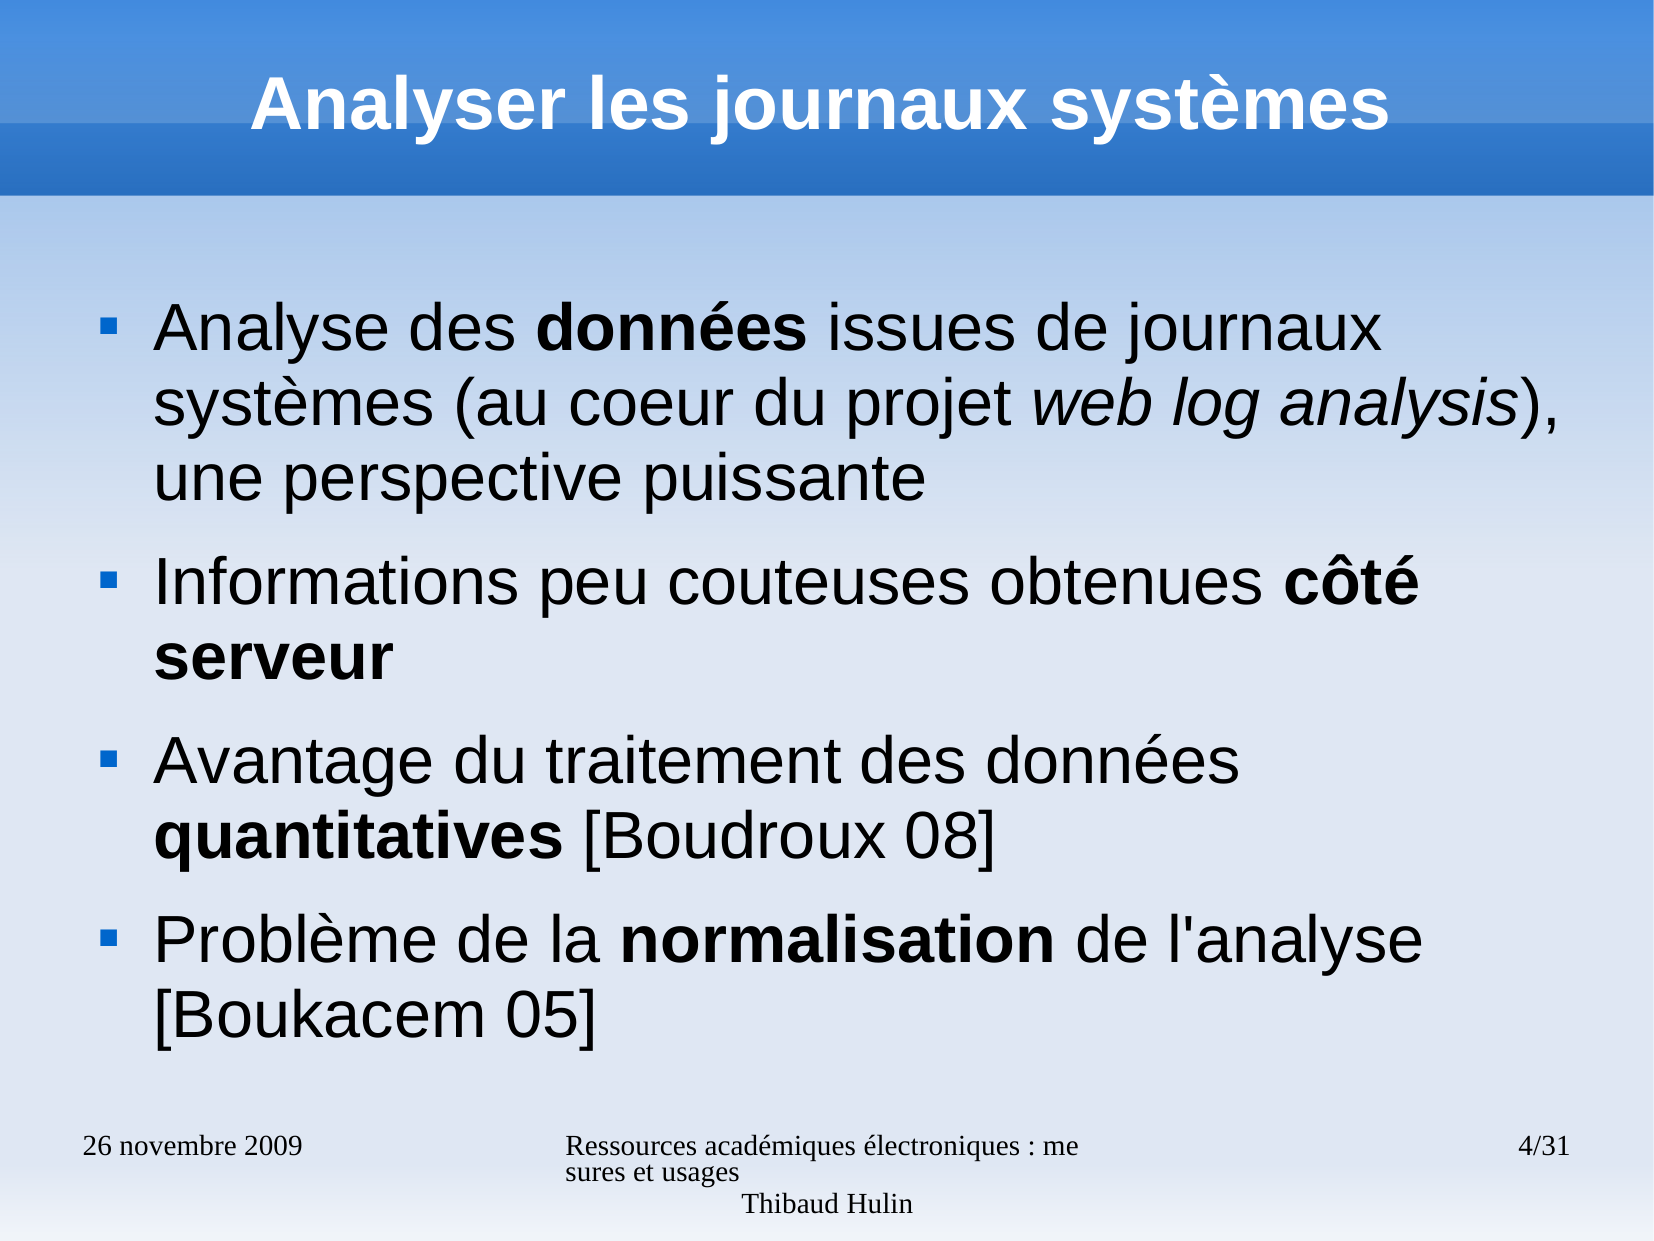

# Analyser les journaux systèmes
Analyse des données issues de journaux systèmes (au coeur du projet web log analysis), une perspective puissante
Informations peu couteuses obtenues côté serveur
Avantage du traitement des données quantitatives [Boudroux 08]
Problème de la normalisation de l'analyse [Boukacem 05]
26 novembre 2009
Ressources académiques électroniques : mesures et usages
4